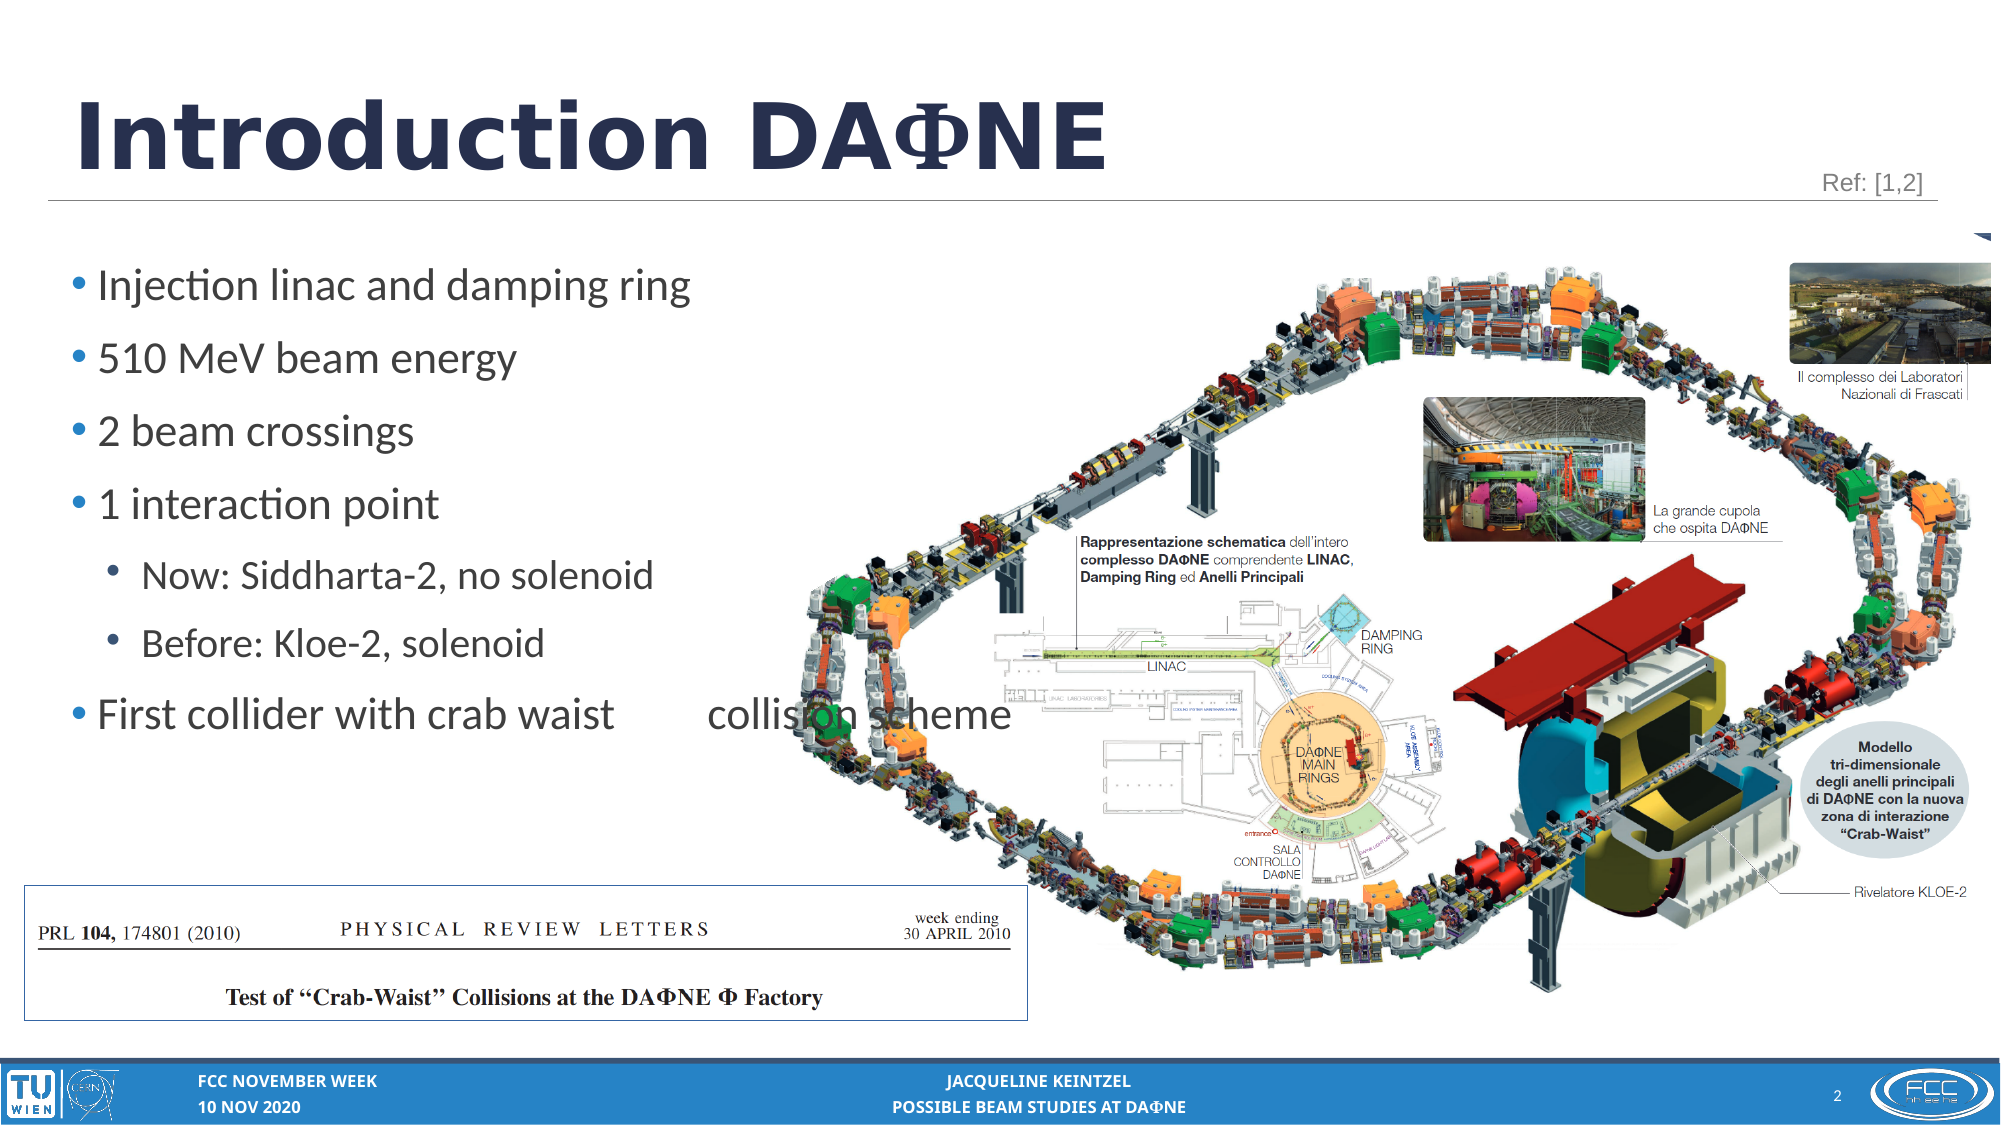

Introduction DAΦNE
Ref: [1,2]
 Injection linac and damping ring
 510 MeV beam energy
 2 beam crossings
 1 interaction point
Now: Siddharta-2, no solenoid
Before: Kloe-2, solenoid
 First collider with crab waist collision scheme